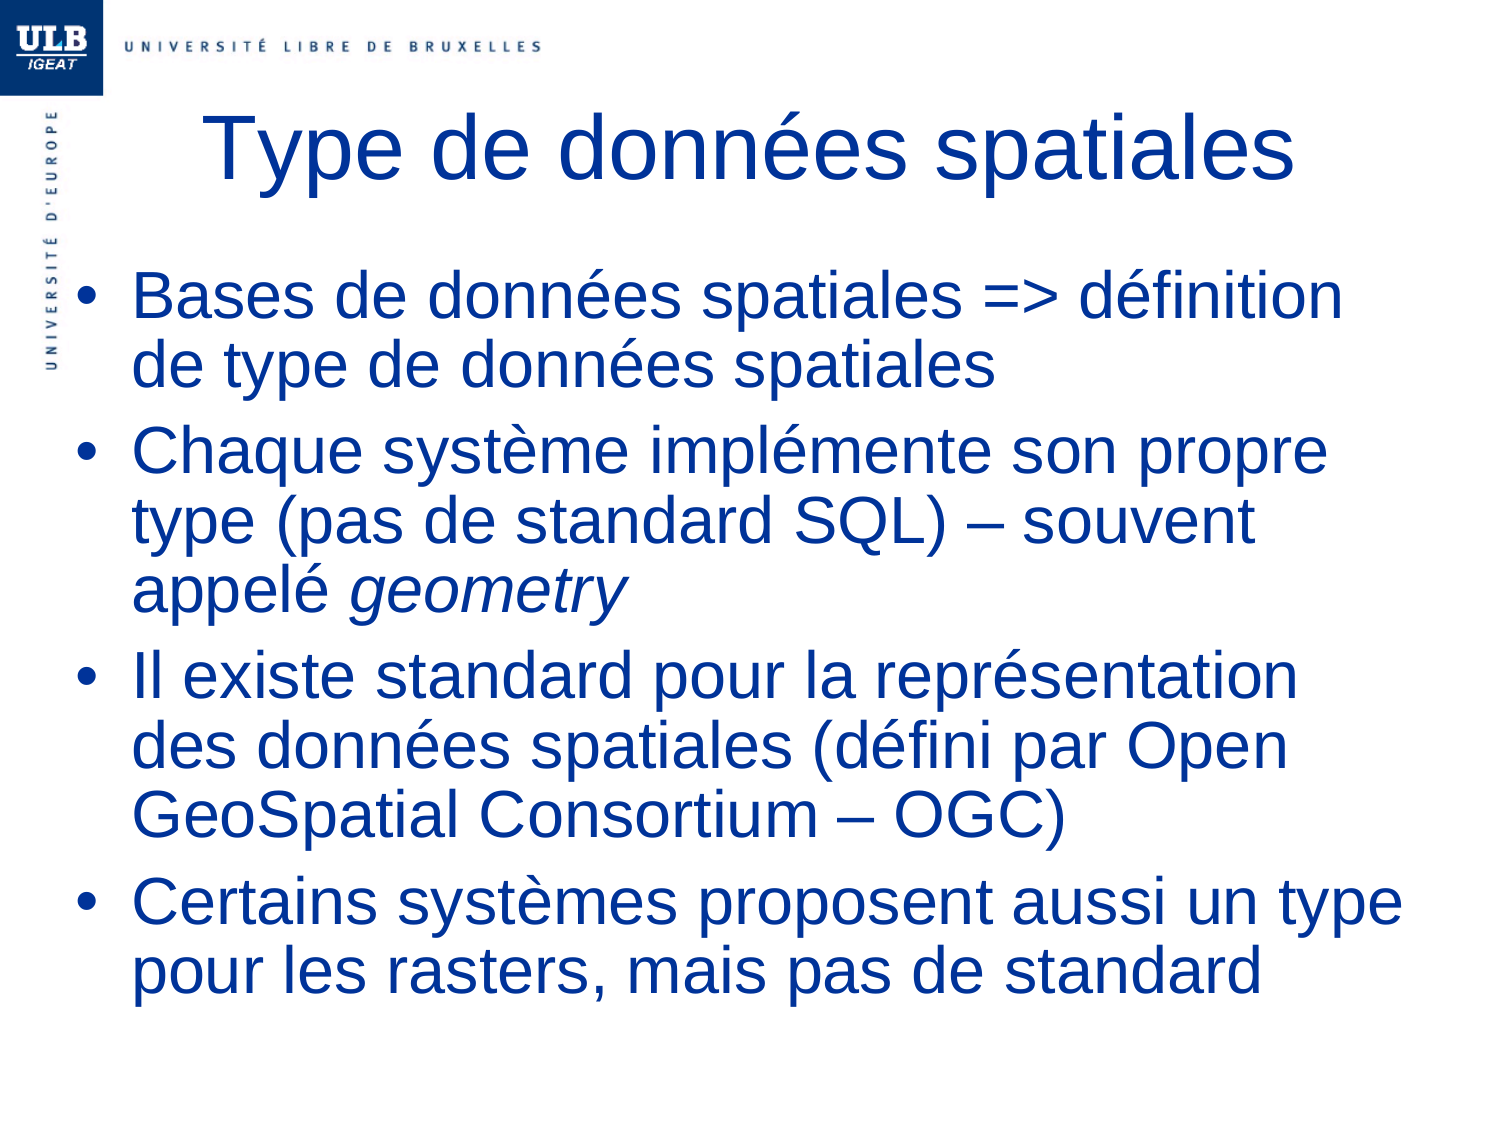

# Type de données spatiales
Bases de données spatiales => définition de type de données spatiales
Chaque système implémente son propre type (pas de standard SQL) – souvent appelé geometry
Il existe standard pour la représentation des données spatiales (défini par Open GeoSpatial Consortium – OGC)
Certains systèmes proposent aussi un type pour les rasters, mais pas de standard